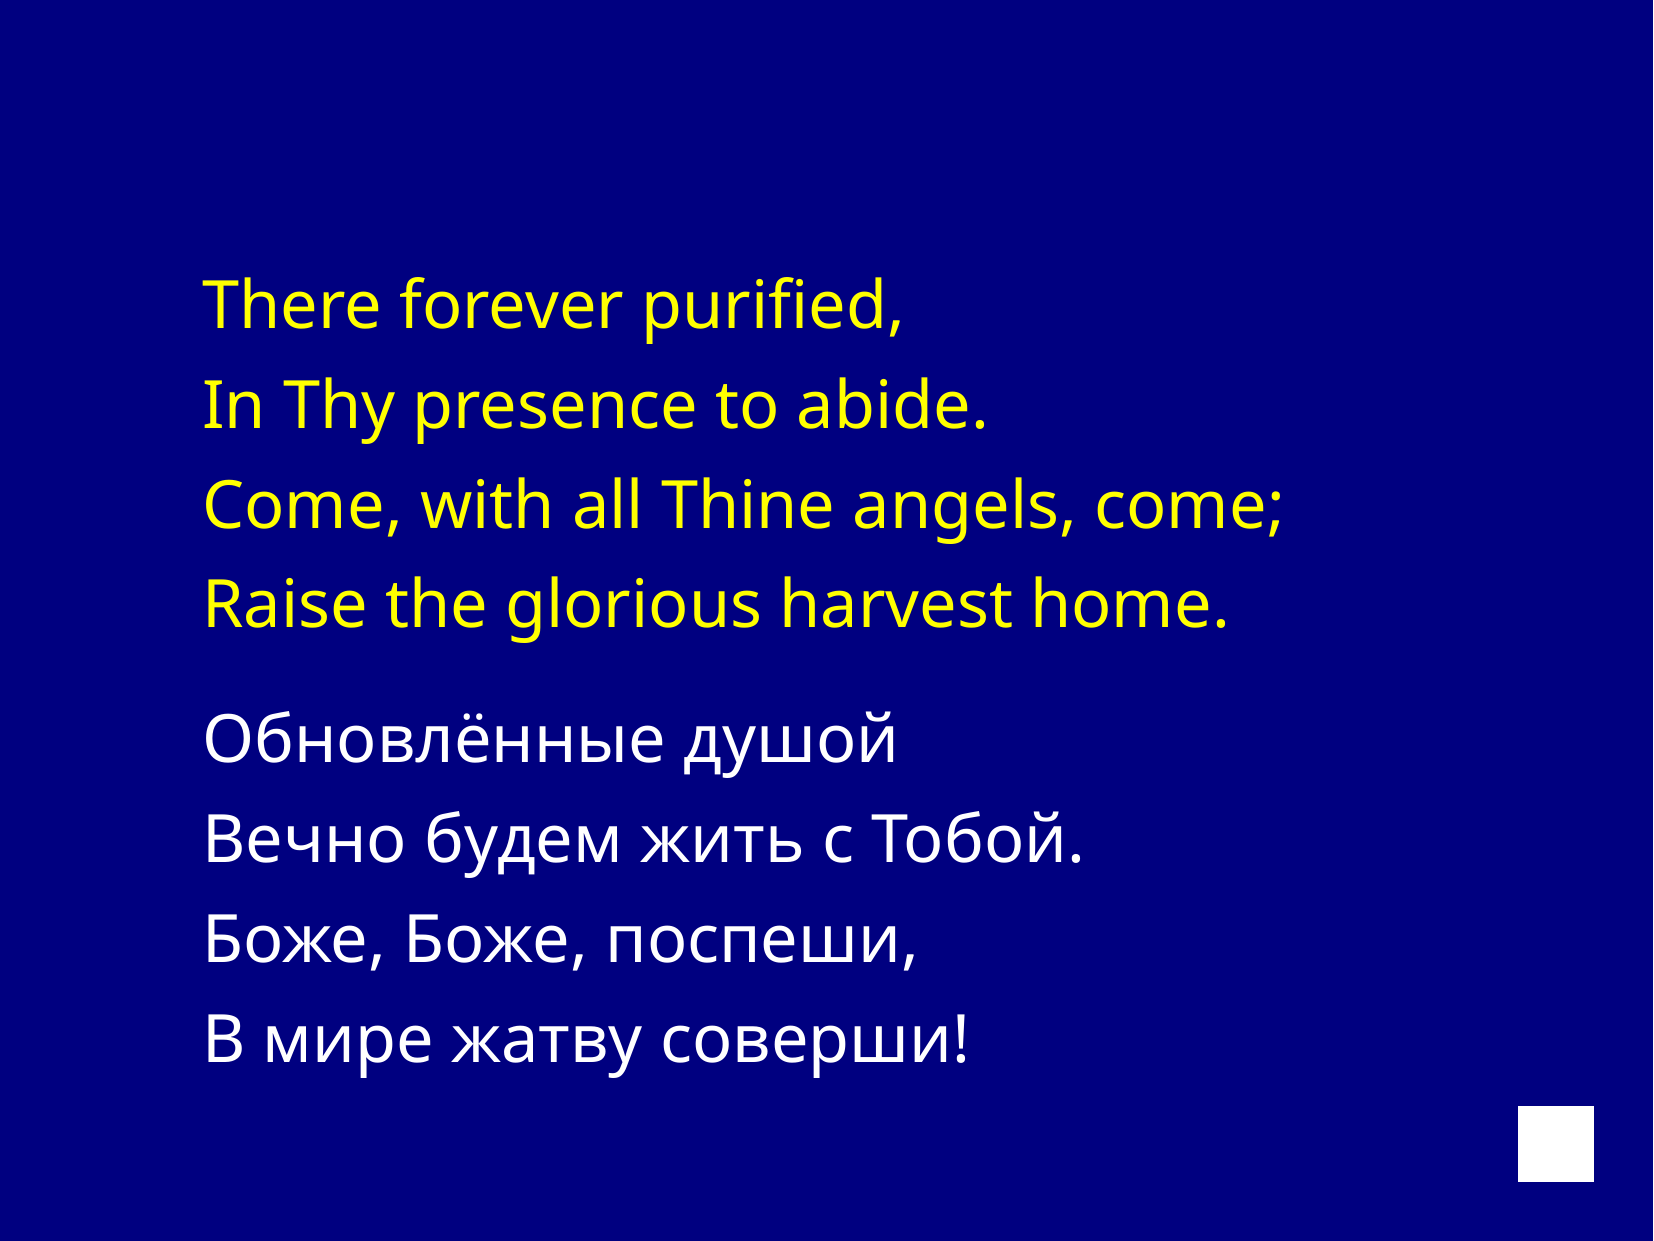

There forever purified,
	In Thy presence to abide.
	Come, with all Thine angels, come;
	Raise the glorious harvest home.
	Обновлённые душой
	Вечно будем жить с Тобой.
	Боже, Боже, поспеши,
	В мире жатву соверши!